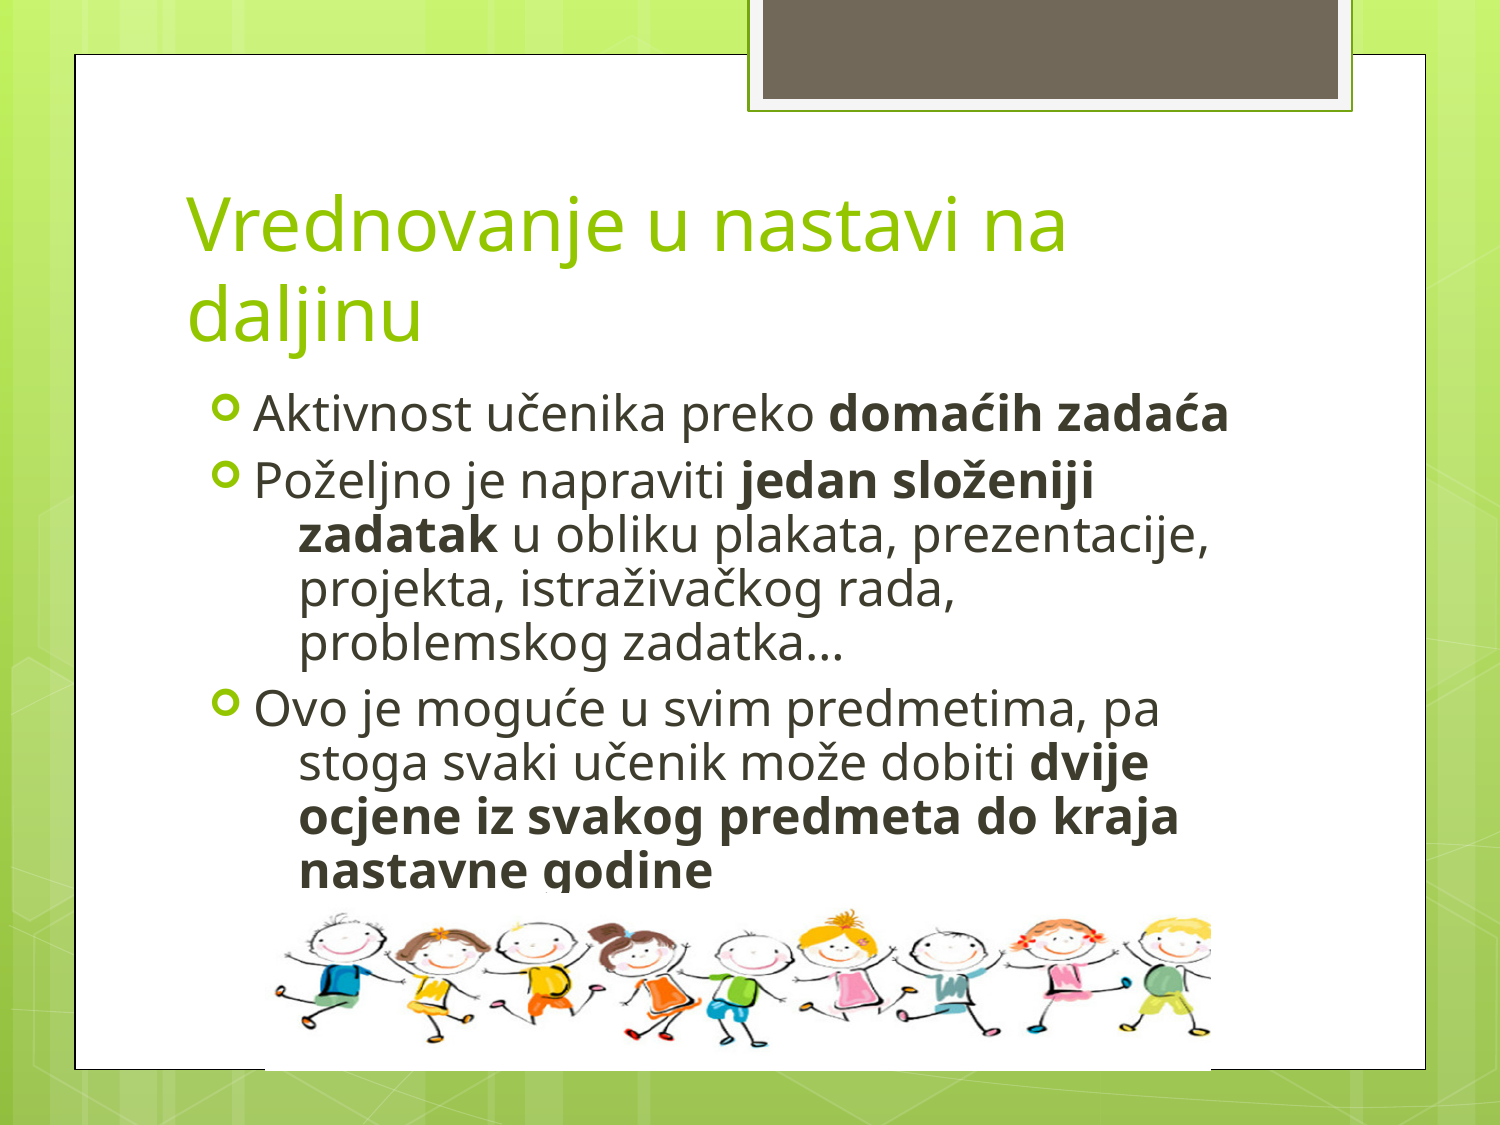

# Vrednovanje u nastavi na daljinu
Aktivnost učenika preko domaćih zadaća
Poželjno je napraviti jedan složeniji zadatak u obliku plakata, prezentacije, projekta, istraživačkog rada, problemskog zadatka…
Ovo je moguće u svim predmetima, pa stoga svaki učenik može dobiti dvije ocjene iz svakog predmeta do kraja nastavne godine